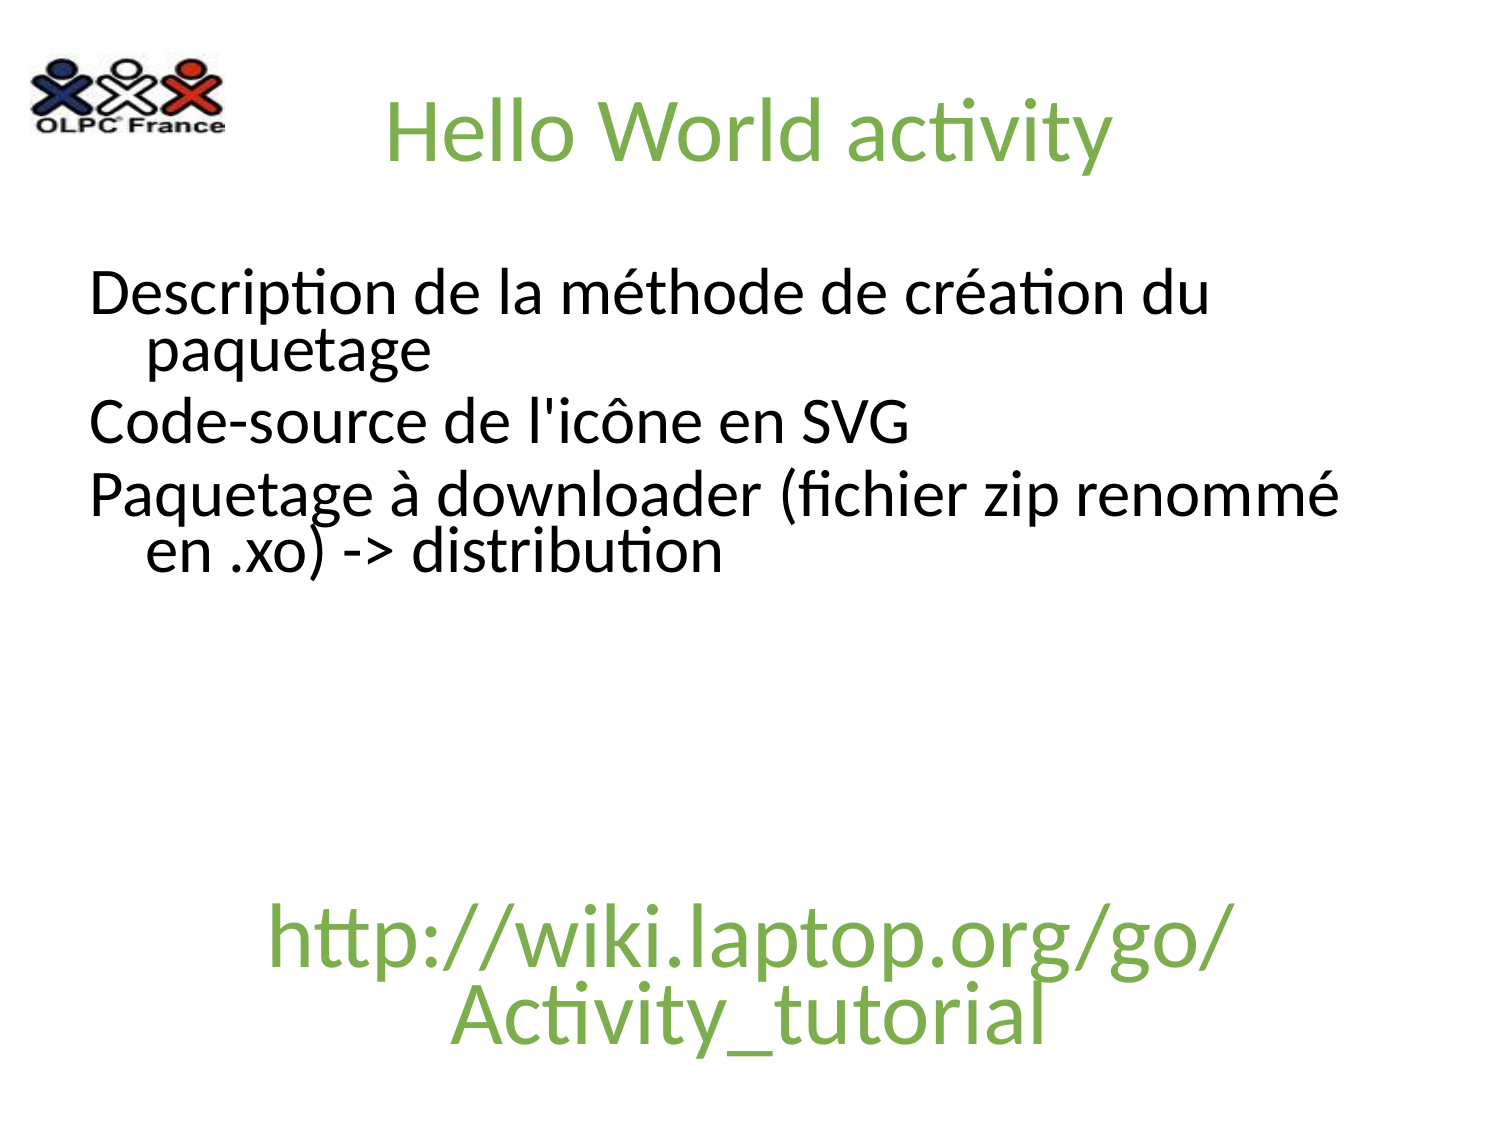

# Hello World activity
Description de la méthode de création du paquetage
Code-source de l'icône en SVG
Paquetage à downloader (fichier zip renommé en .xo) -> distribution
http://wiki.laptop.org/go/Activity_tutorial